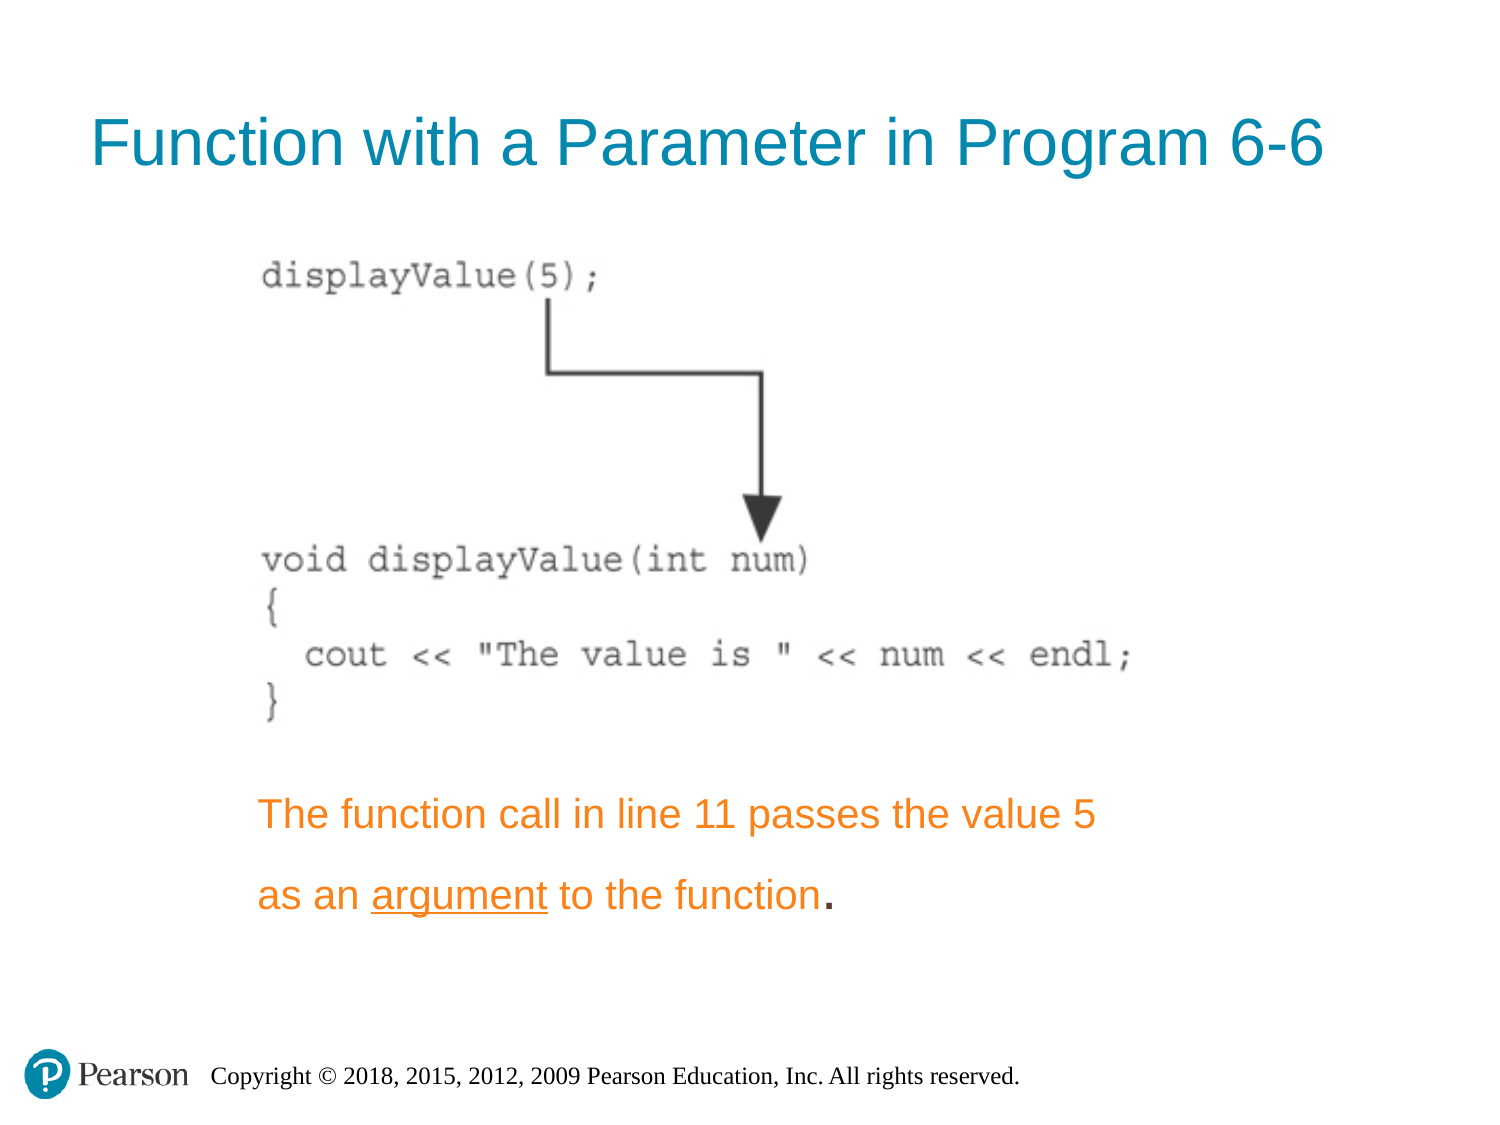

# Function with a Parameter in Program 6-6
The function call in line 11 passes the value 5
as an argument to the function.